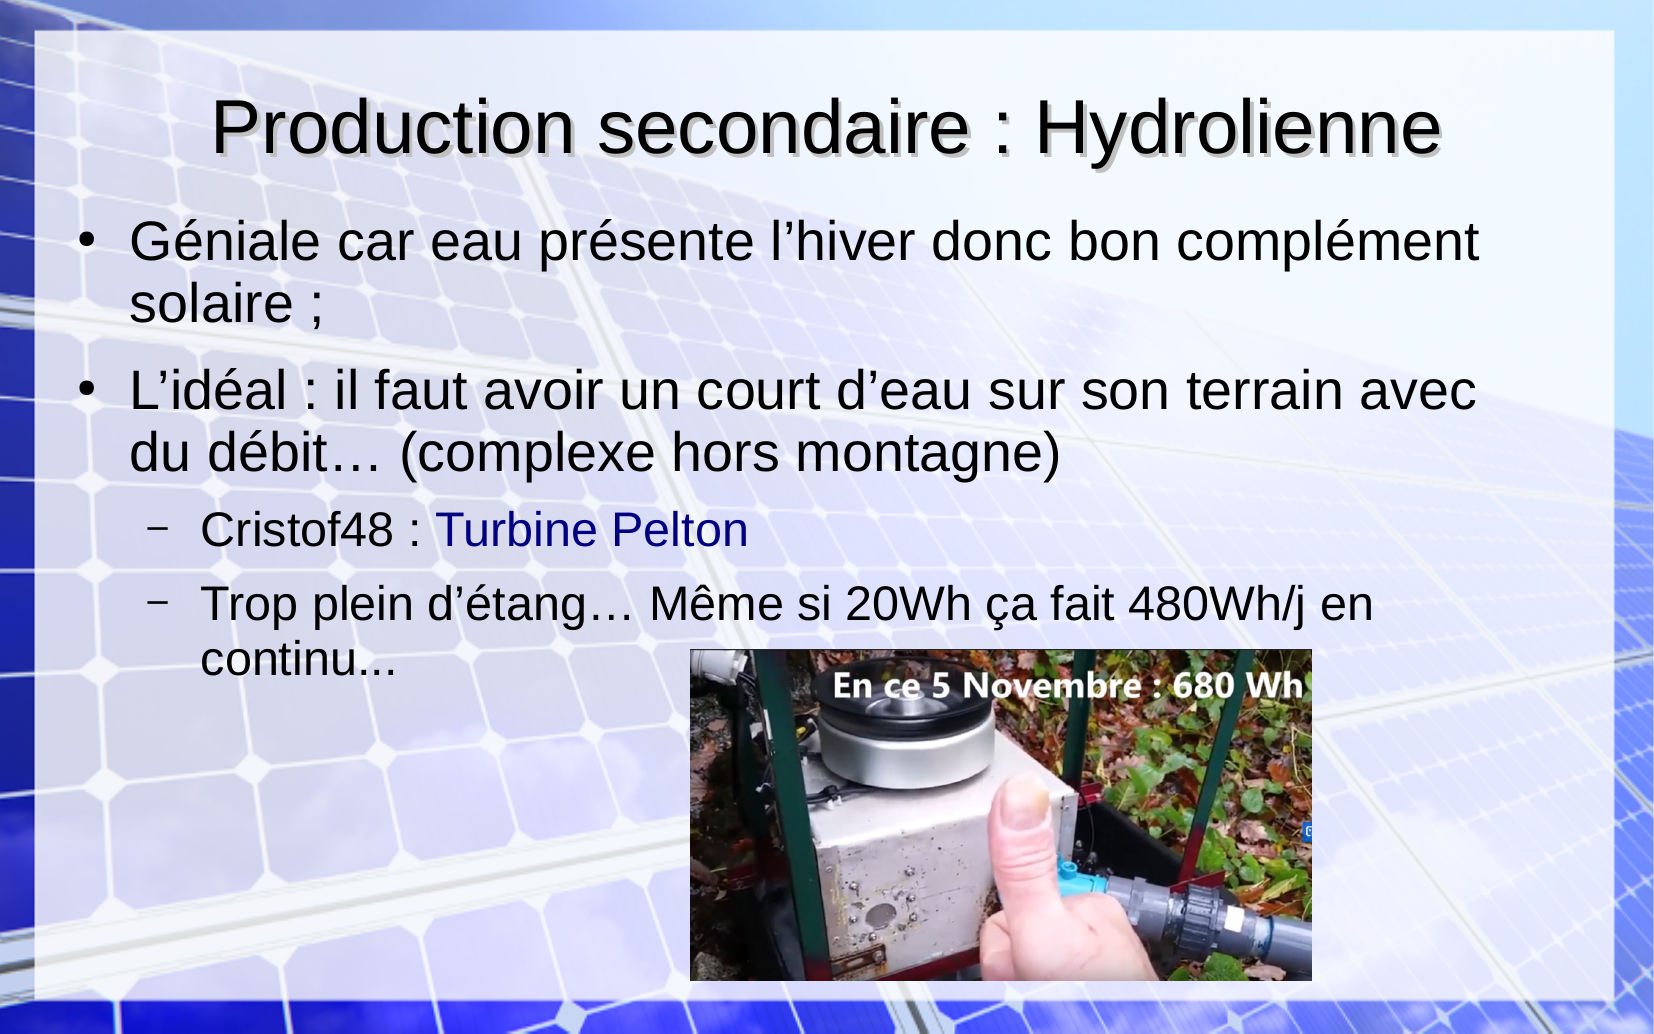

# Production secondaire : Hydrolienne
Géniale car eau présente l’hiver donc bon complément solaire ;
L’idéal : il faut avoir un court d’eau sur son terrain avec du débit… (complexe hors montagne)
Cristof48 : Turbine Pelton
Trop plein d’étang… Même si 20Wh ça fait 480Wh/j en continu...